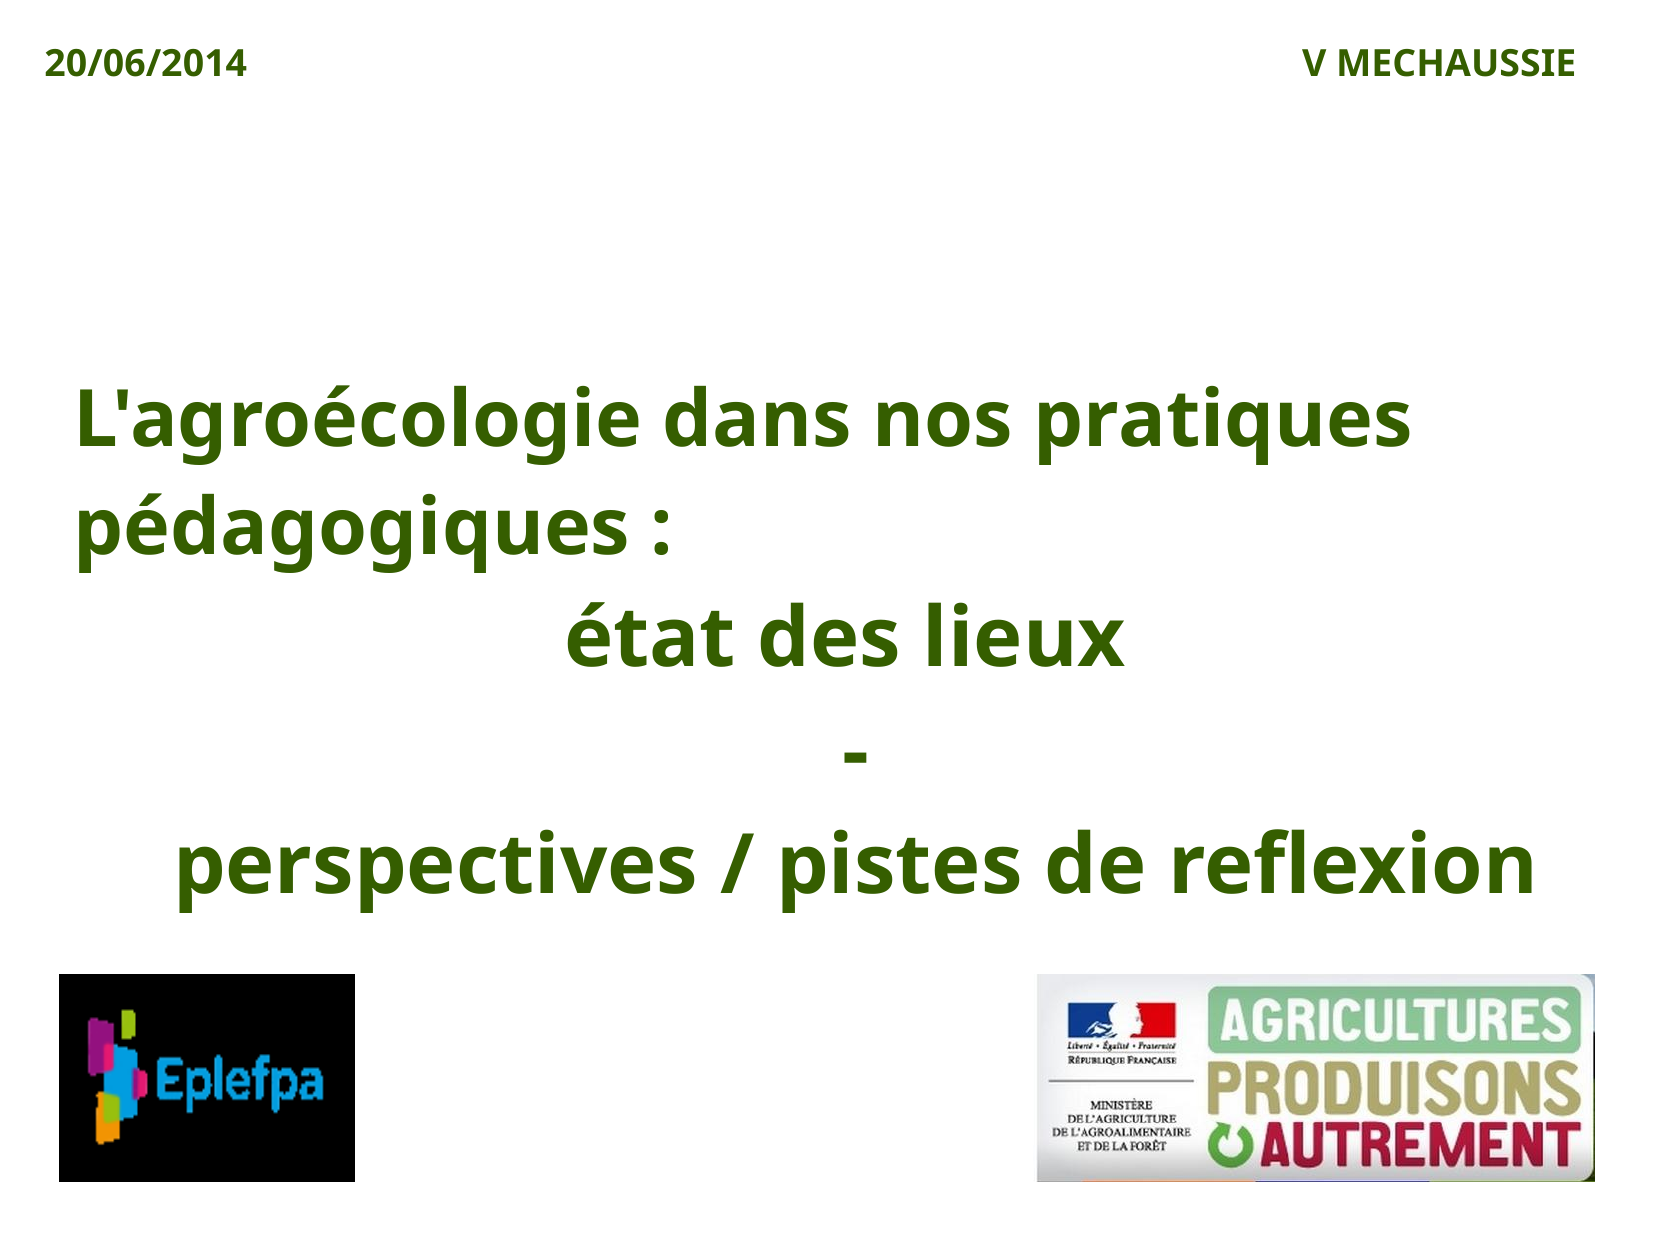

20/06/2014
V MECHAUSSIE
L'agroécologie dans nos pratiques pédagogiques :
état des lieux
-
perspectives / pistes de reflexion